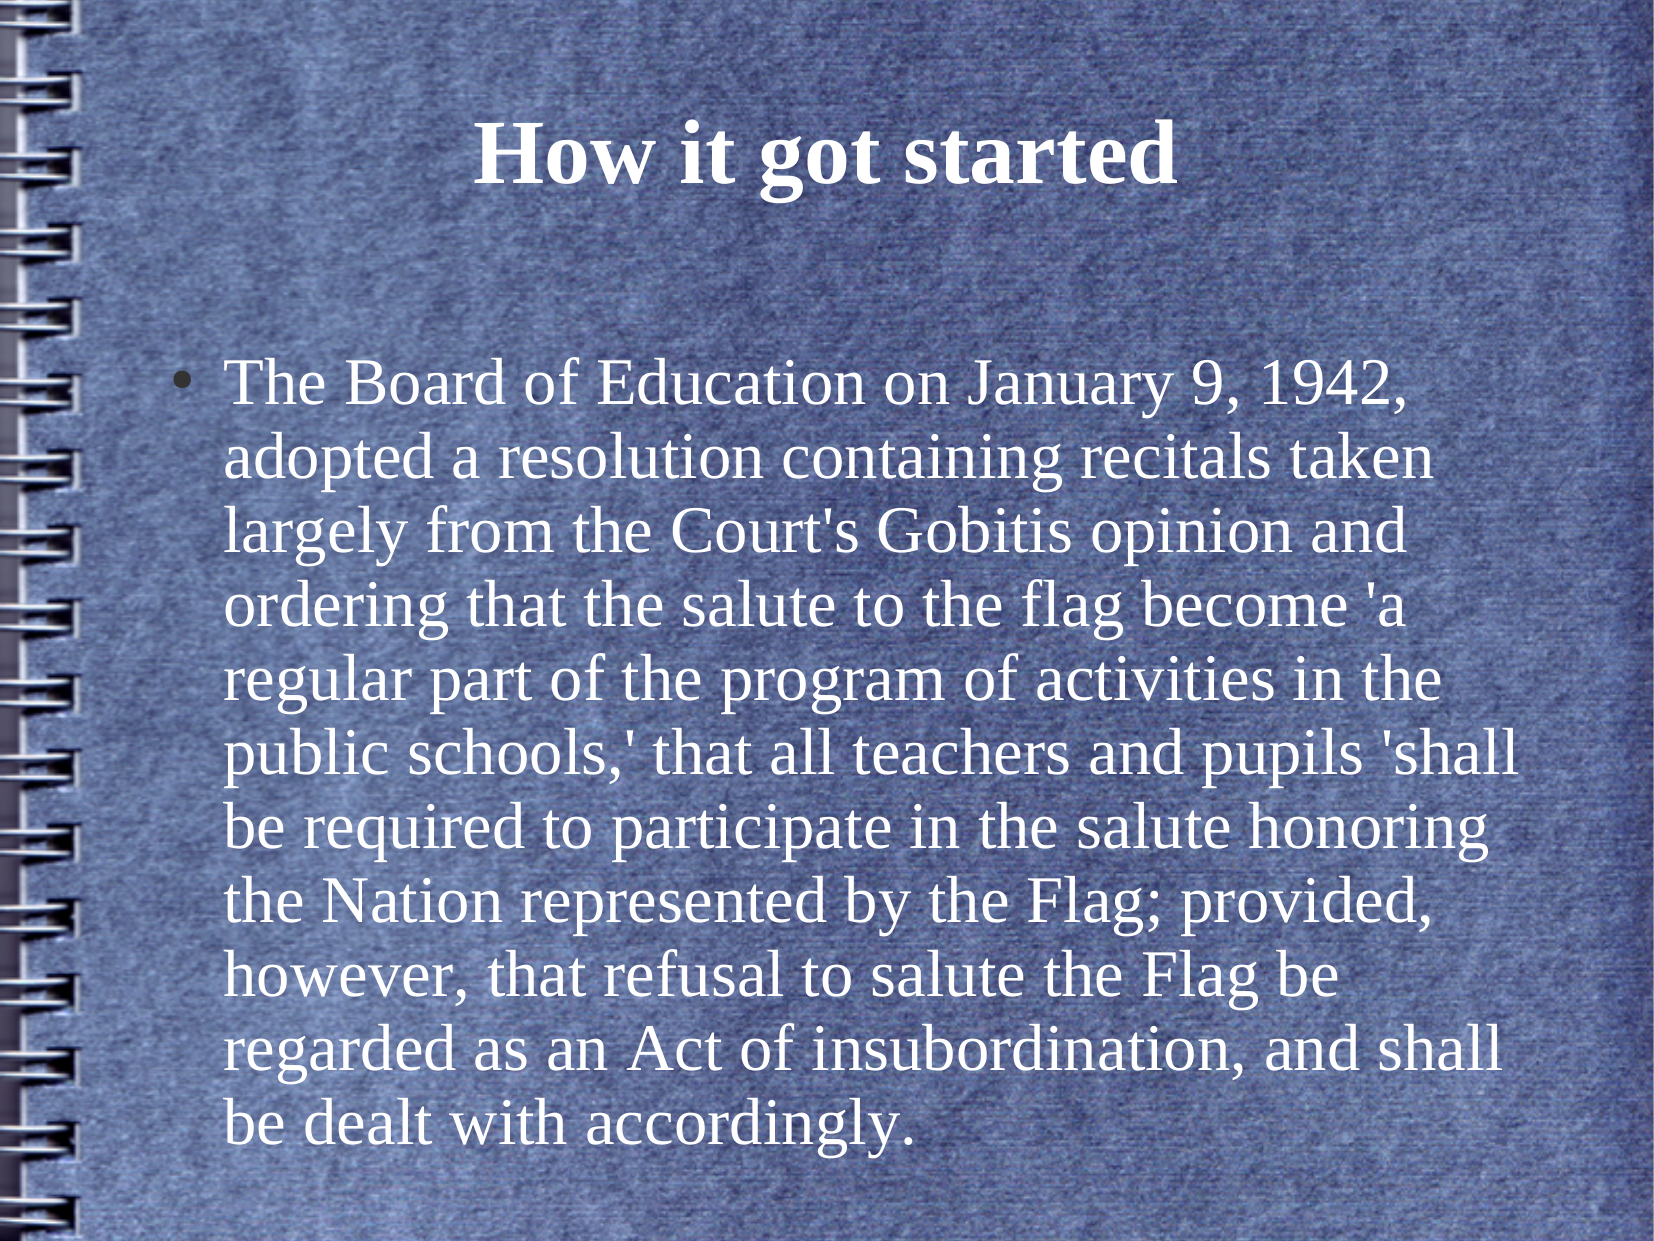

# How it got started
The Board of Education on January 9, 1942, adopted a resolution containing recitals taken largely from the Court's Gobitis opinion and ordering that the salute to the flag become 'a regular part of the program of activities in the public schools,' that all teachers and pupils 'shall be required to participate in the salute honoring the Nation represented by the Flag; provided, however, that refusal to salute the Flag be regarded as an Act of insubordination, and shall be dealt with accordingly.